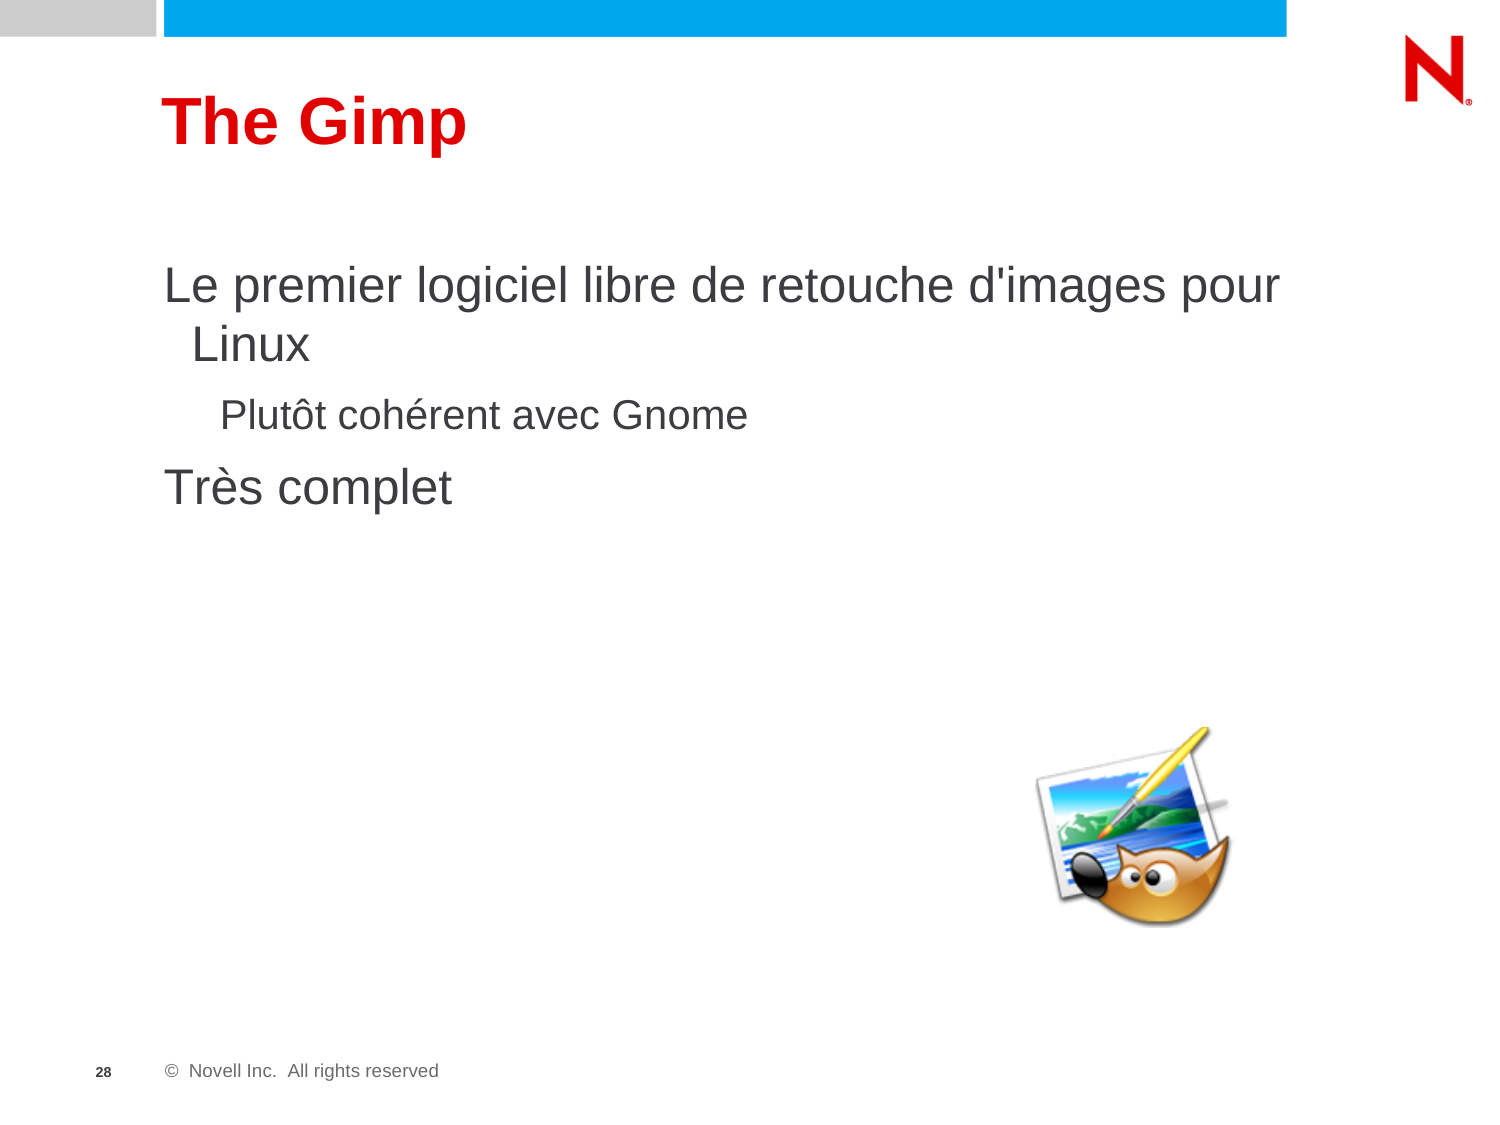

# The Gimp
Le premier logiciel libre de retouche d'images pour Linux
Plutôt cohérent avec Gnome
Très complet